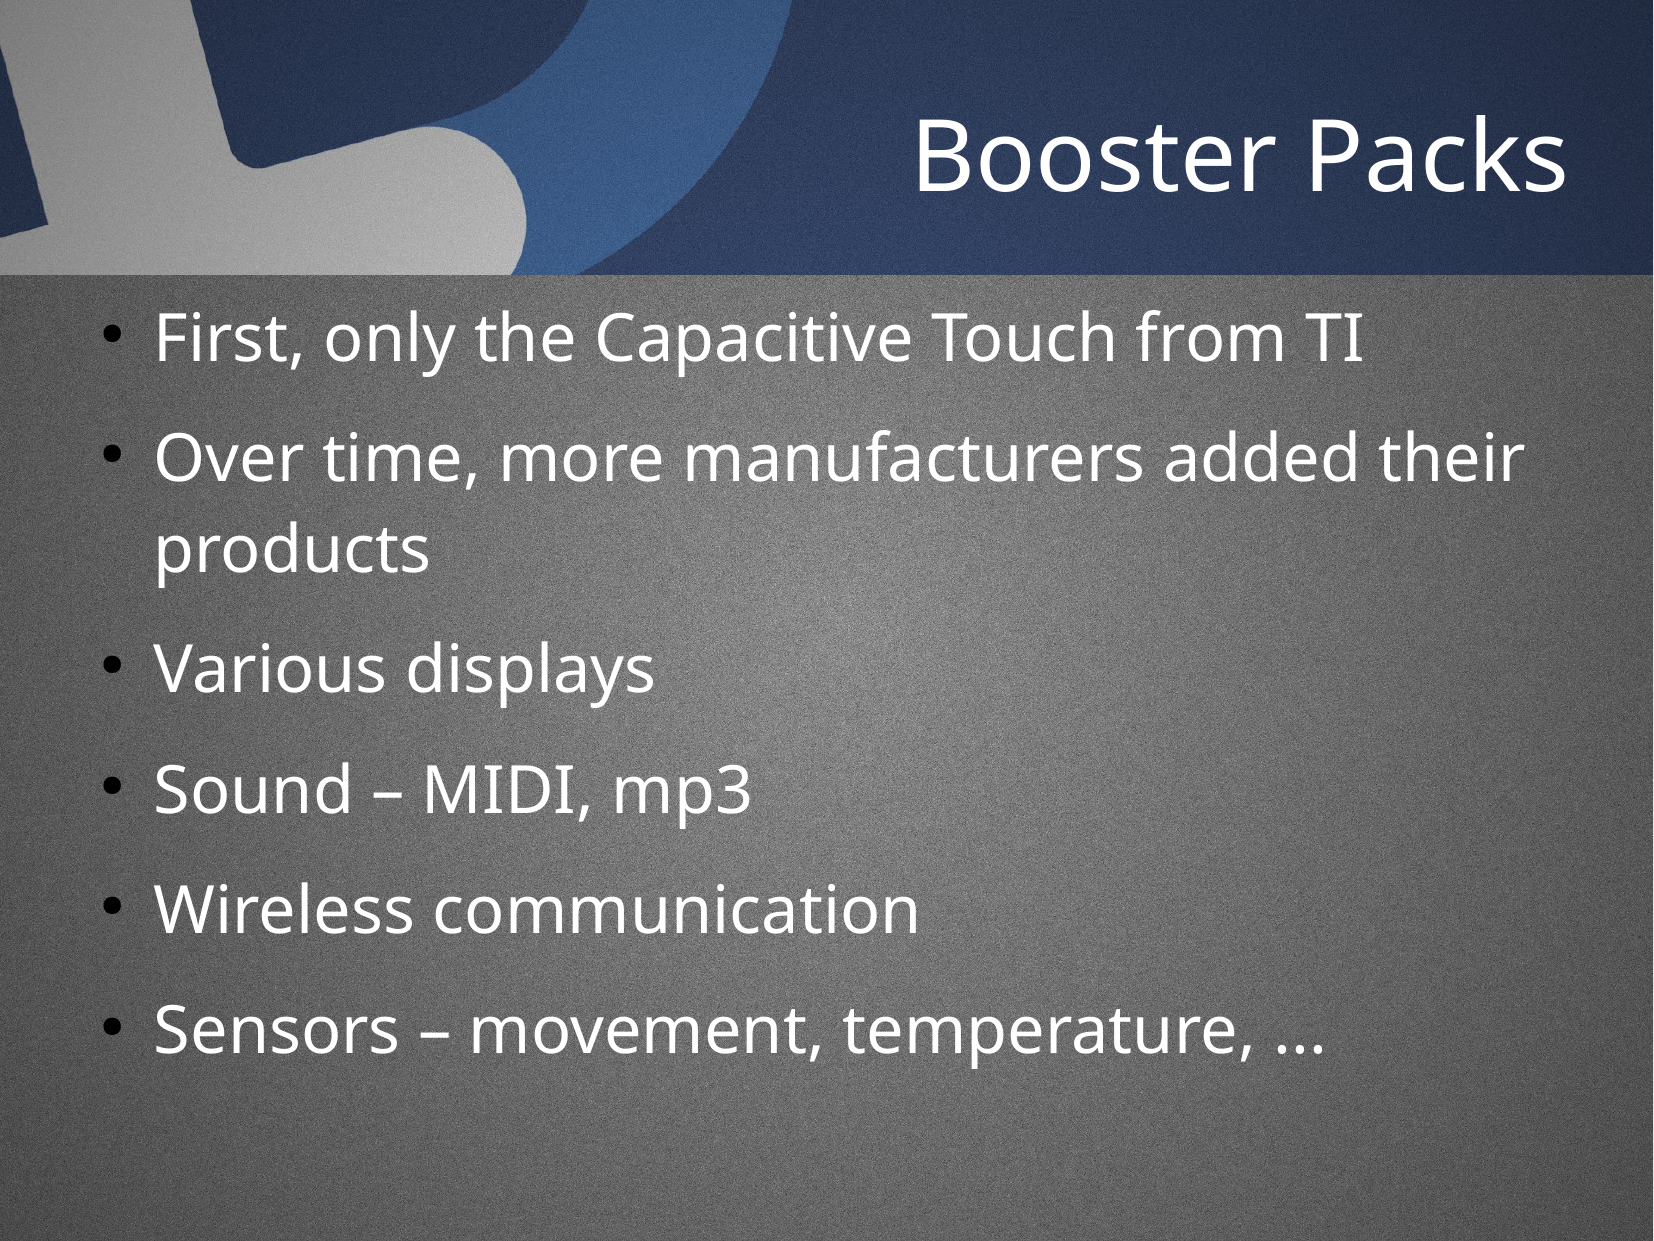

# Booster Packs
First, only the Capacitive Touch from TI
Over time, more manufacturers added their products
Various displays
Sound – MIDI, mp3
Wireless communication
Sensors – movement, temperature, ...